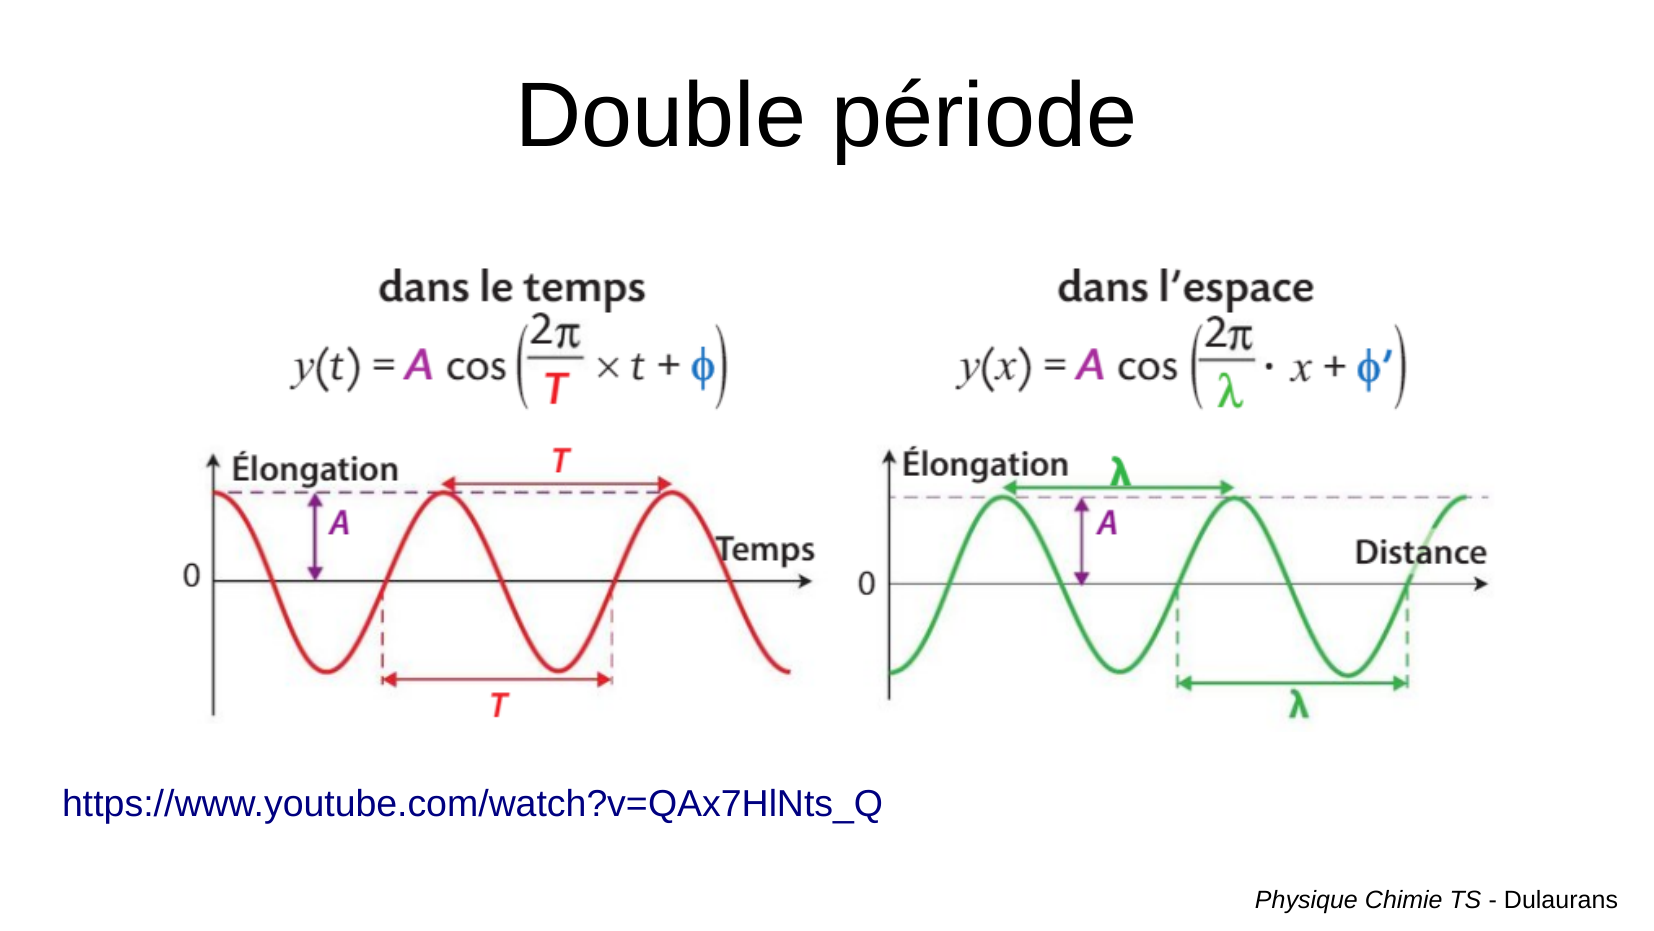

# Double période
https://www.youtube.com/watch?v=QAx7HlNts_Q
Physique Chimie TS - Dulaurans